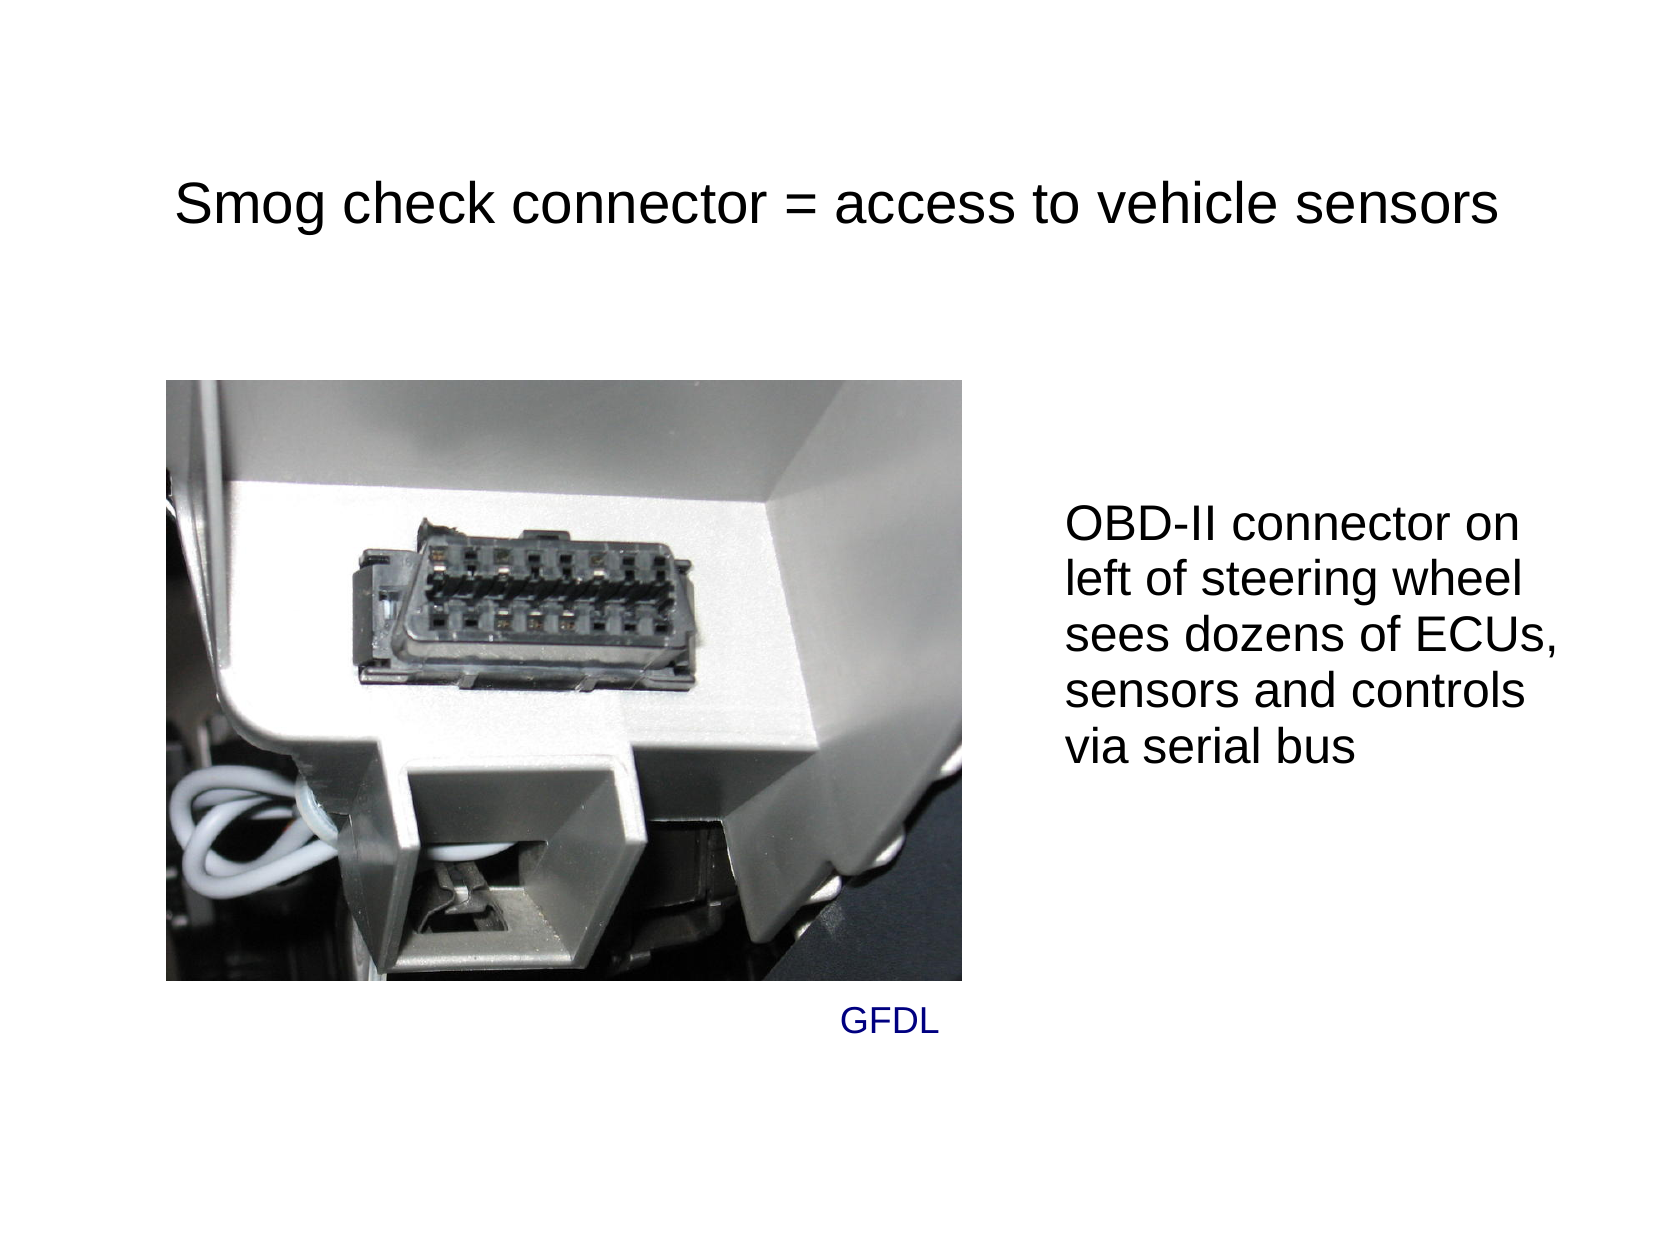

# Smog check connector = access to vehicle sensors
OBD-II connector on left of steering wheel sees dozens of ECUs, sensors and controls via serial bus
GFDL